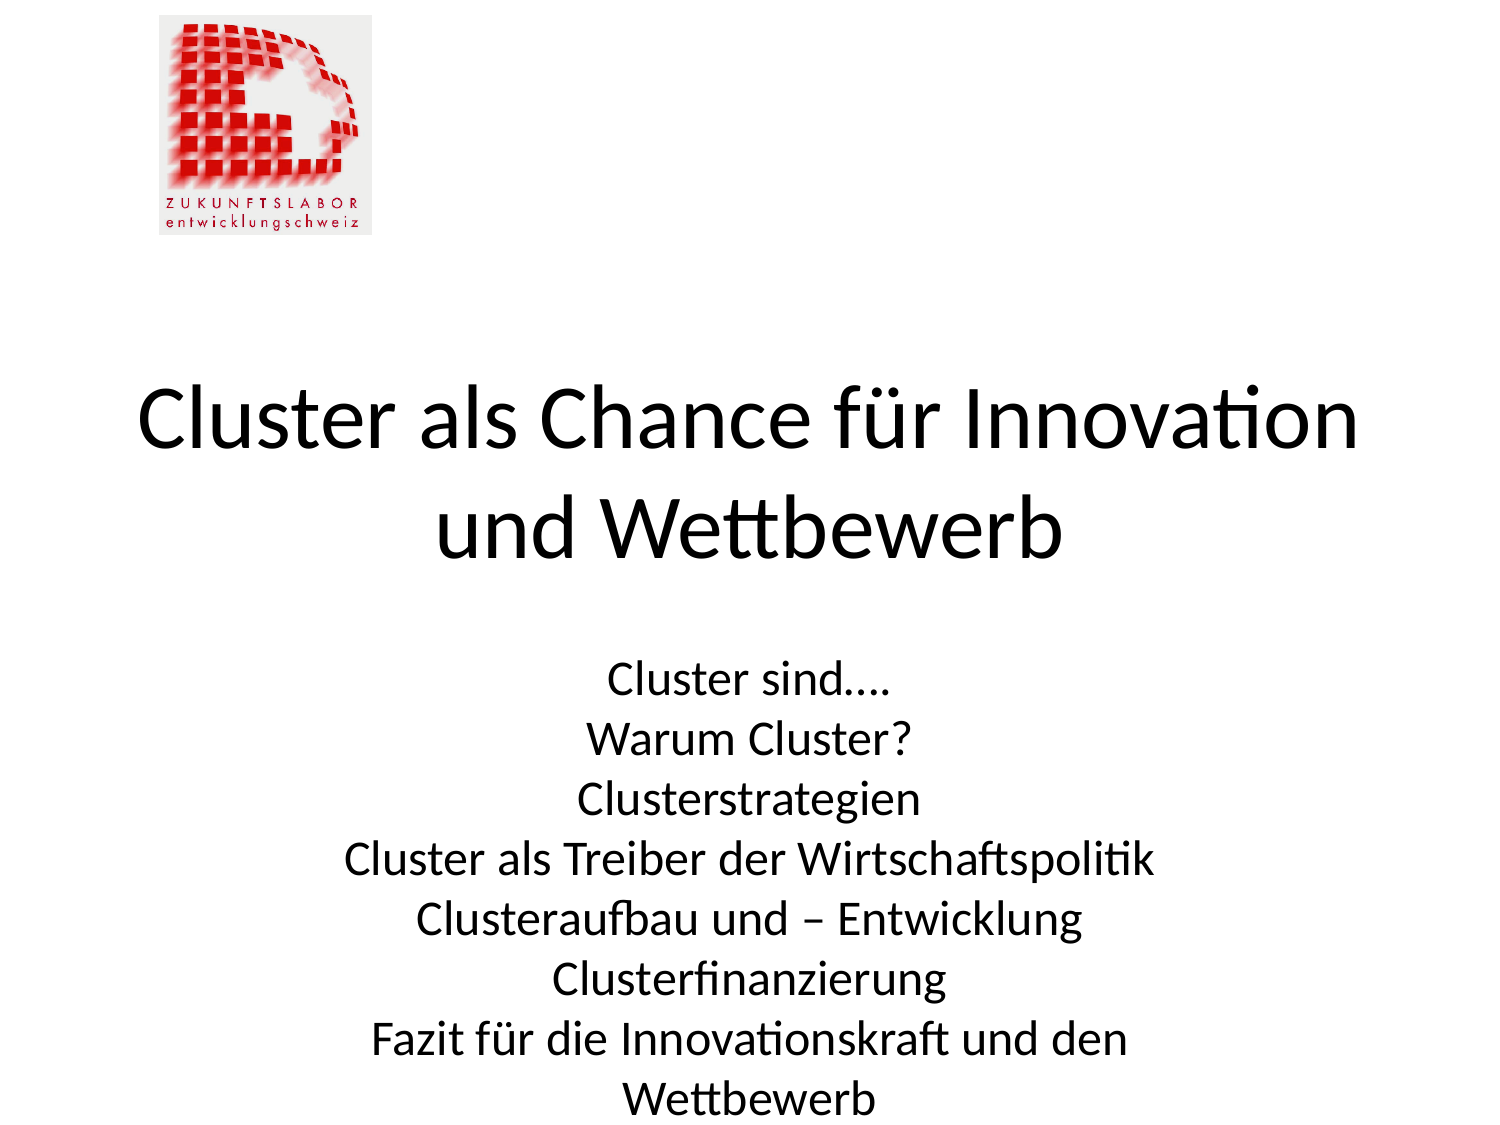

# Cluster als Chance für Innovation und Wettbewerb
Cluster sind….
Warum Cluster?
Clusterstrategien
Cluster als Treiber der Wirtschaftspolitik
Clusteraufbau und – Entwicklung
Clusterfinanzierung
Fazit für die Innovationskraft und den Wettbewerb
E.Hauser Idee-Suisse vom 29.6.16